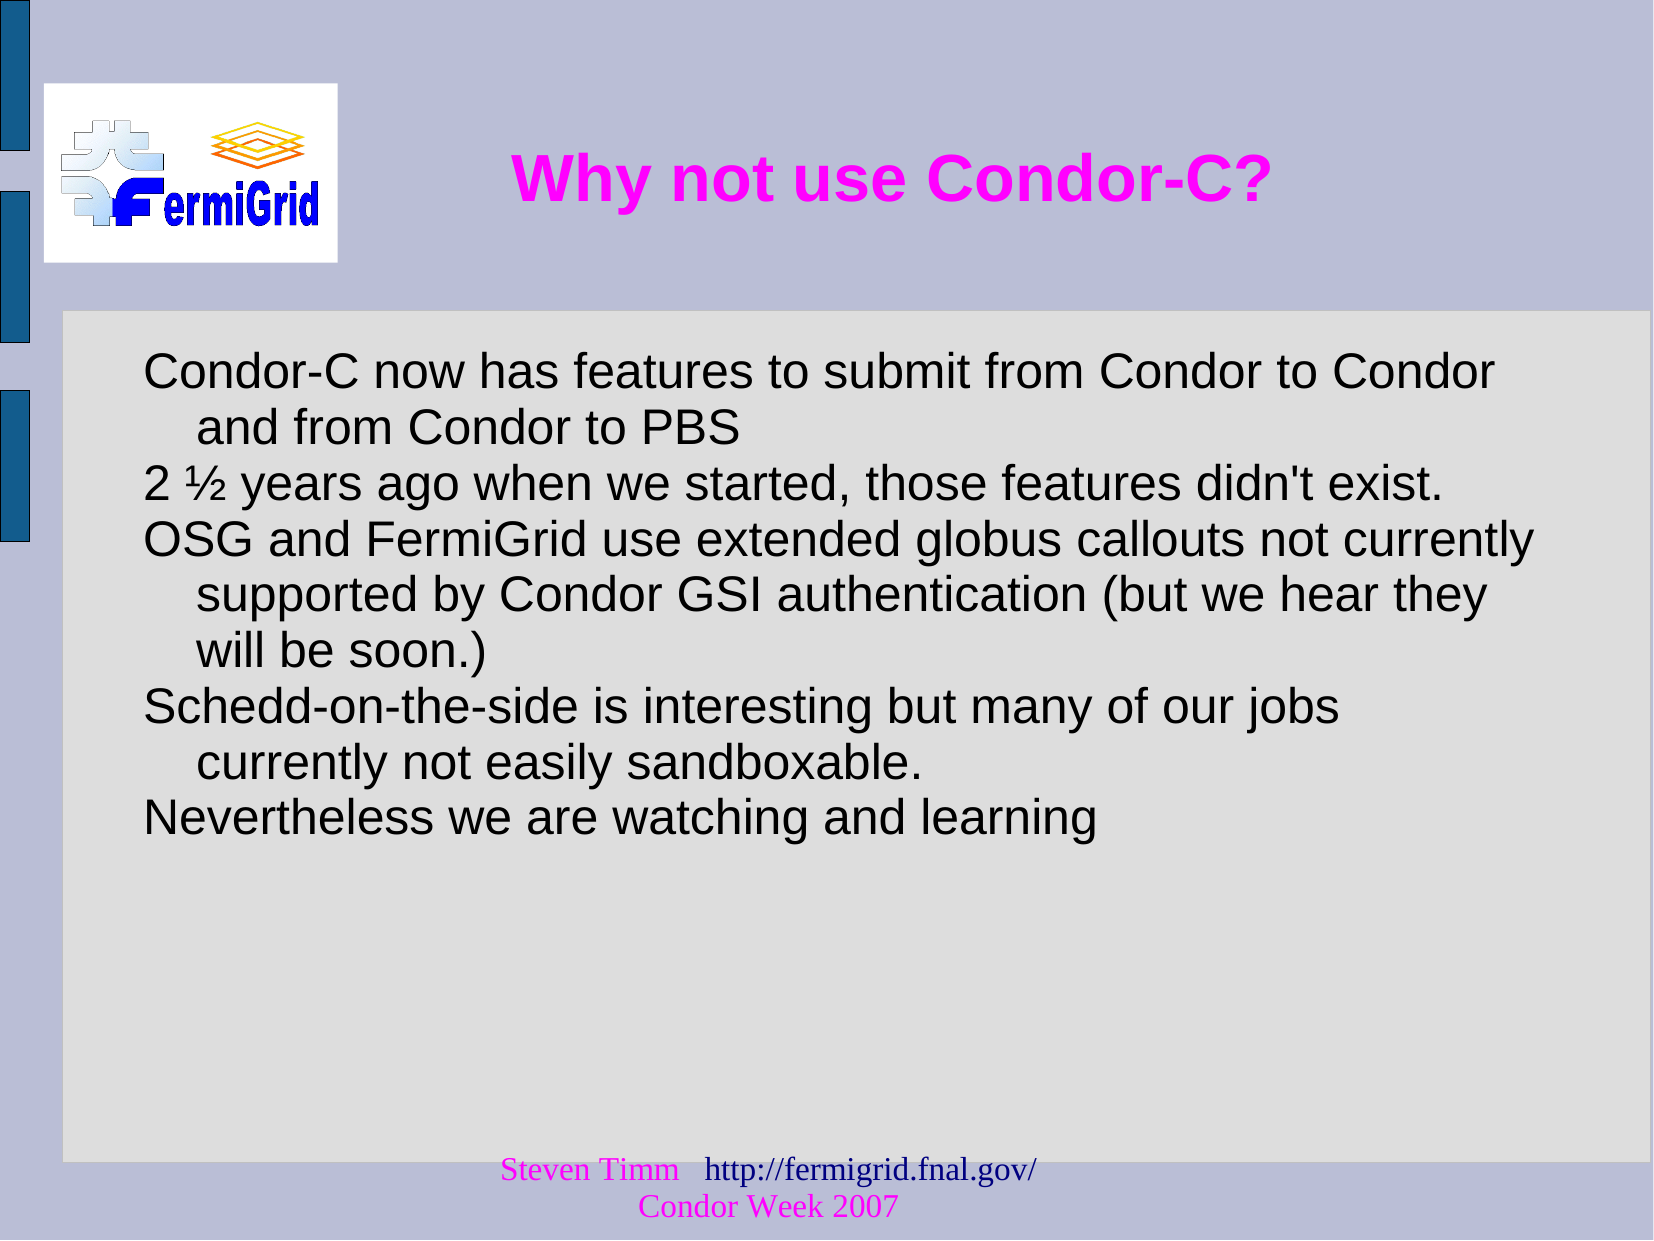

# Why not use Condor-C?
Condor-C now has features to submit from Condor to Condor and from Condor to PBS
2 ½ years ago when we started, those features didn't exist.
OSG and FermiGrid use extended globus callouts not currently supported by Condor GSI authentication (but we hear they will be soon.)
Schedd-on-the-side is interesting but many of our jobs currently not easily sandboxable.
Nevertheless we are watching and learning